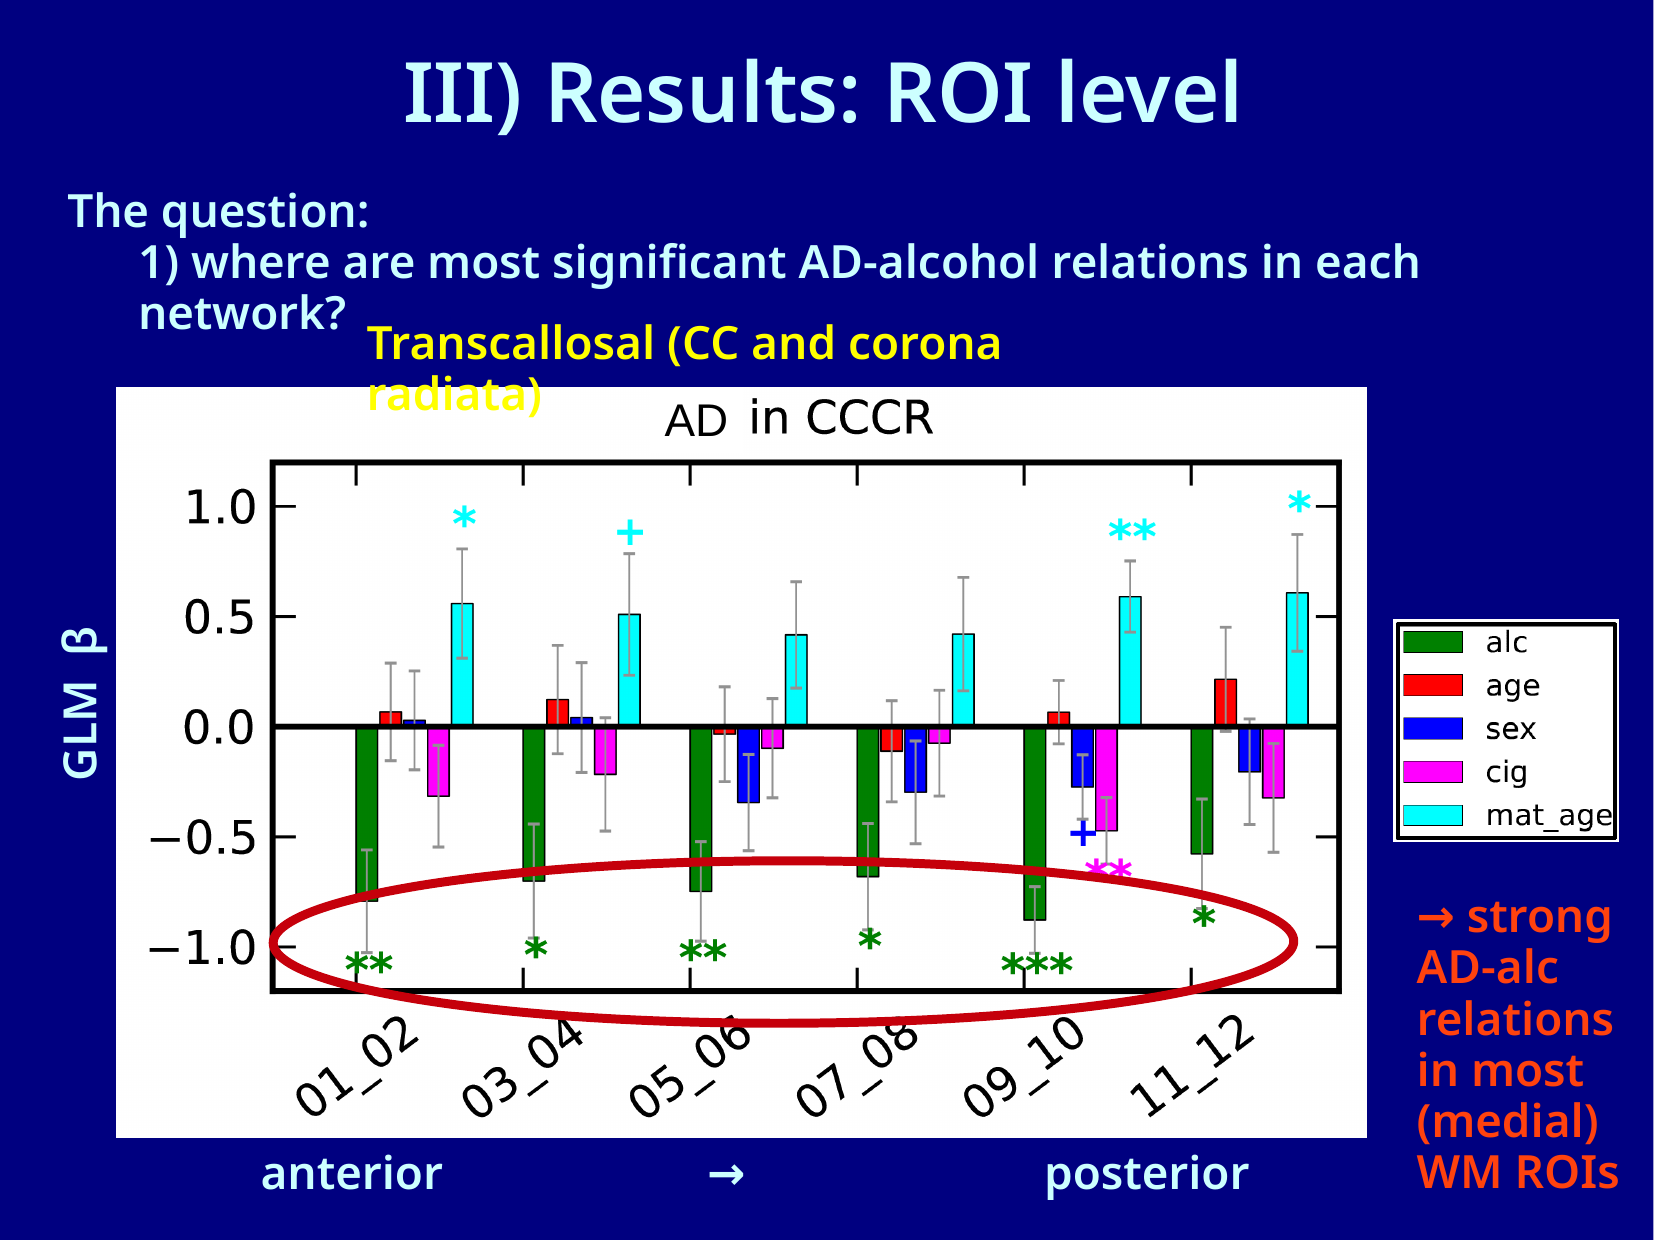

# III) Results: ROI level
The question:
1) where are most significant AD-alcohol relations in each network?
Transcallosal (CC and corona radiata)
AD
GLM β
→ strong
AD-alc
relations
in most
(medial)
WM ROIs
anterior → posterior